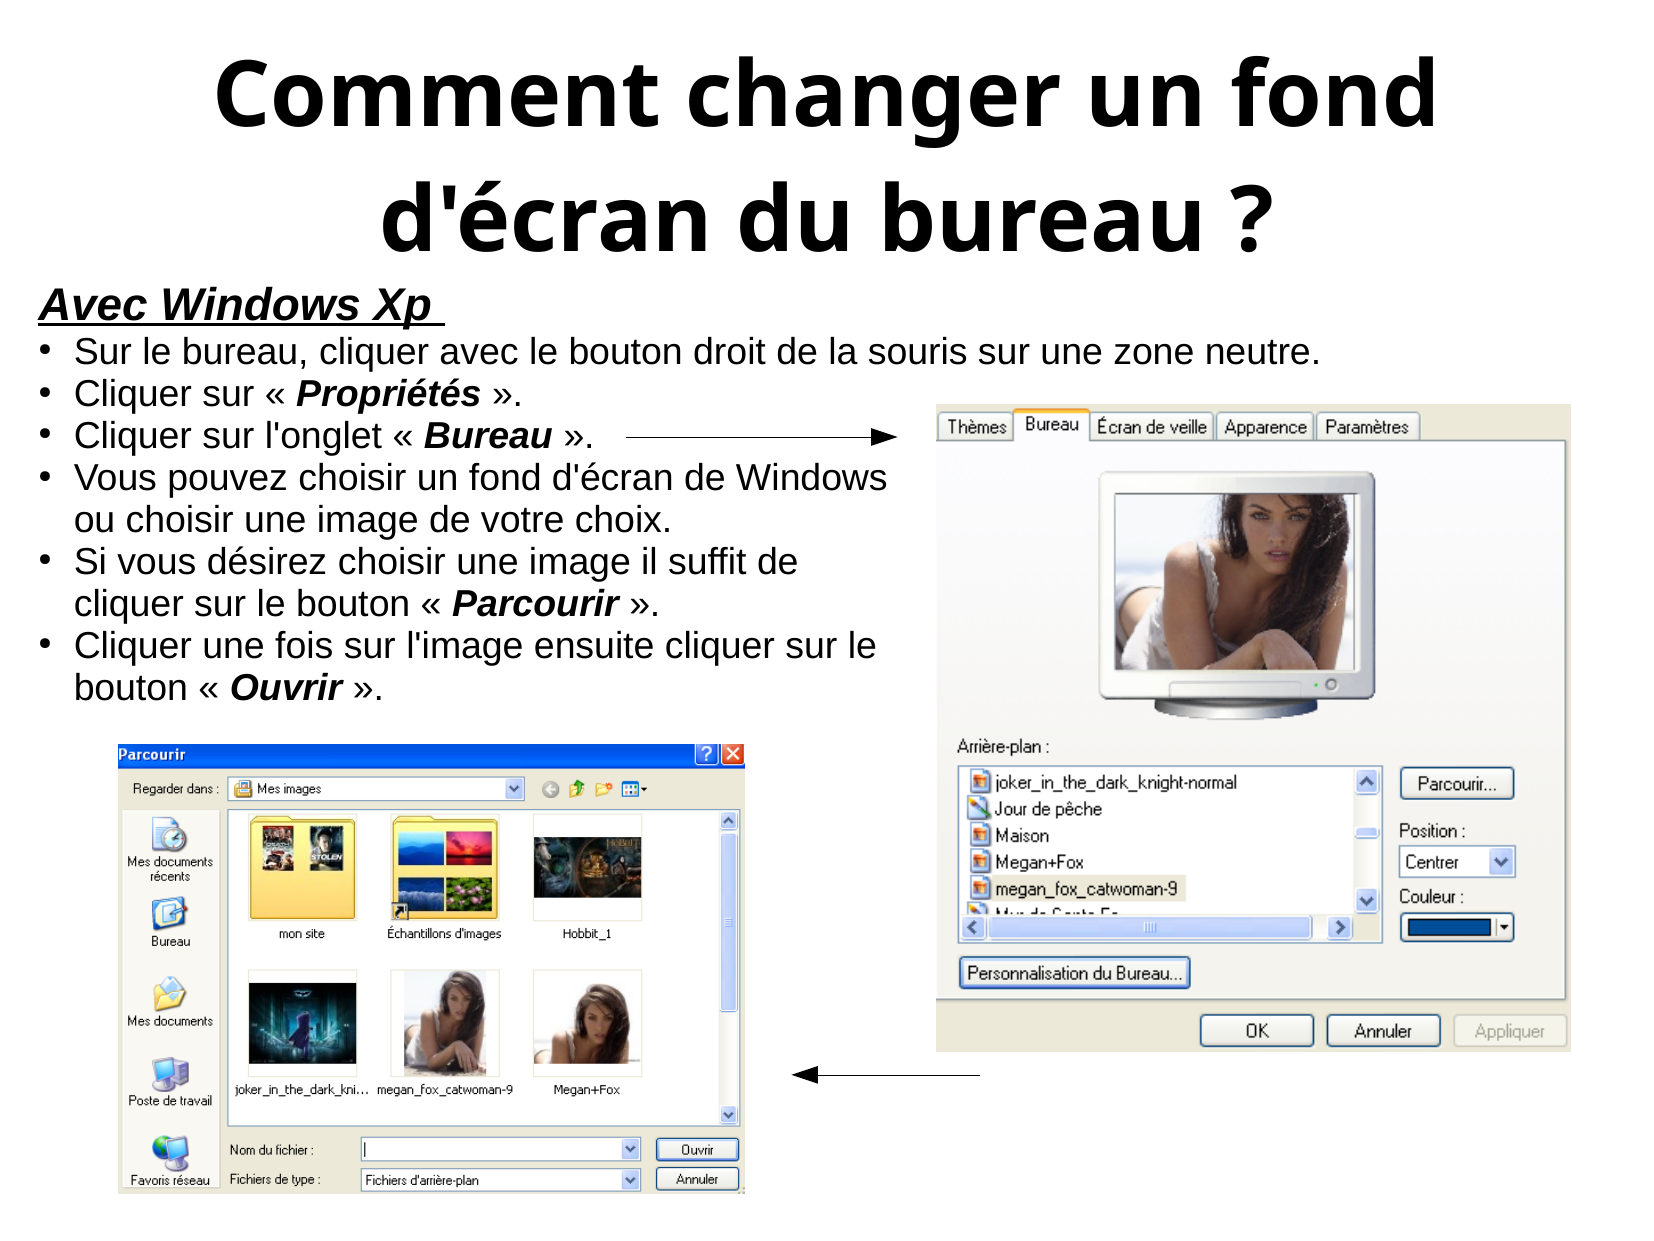

# Comment changer un fond d'écran du bureau ?
Avec Windows Xp
Sur le bureau, cliquer avec le bouton droit de la souris sur une zone neutre.
Cliquer sur « Propriétés ».
Cliquer sur l'onglet « Bureau ».
Vous pouvez choisir un fond d'écran de Windows
ou choisir une image de votre choix.
Si vous désirez choisir une image il suffit de
cliquer sur le bouton « Parcourir ».
Cliquer une fois sur l'image ensuite cliquer sur le
bouton « Ouvrir ».